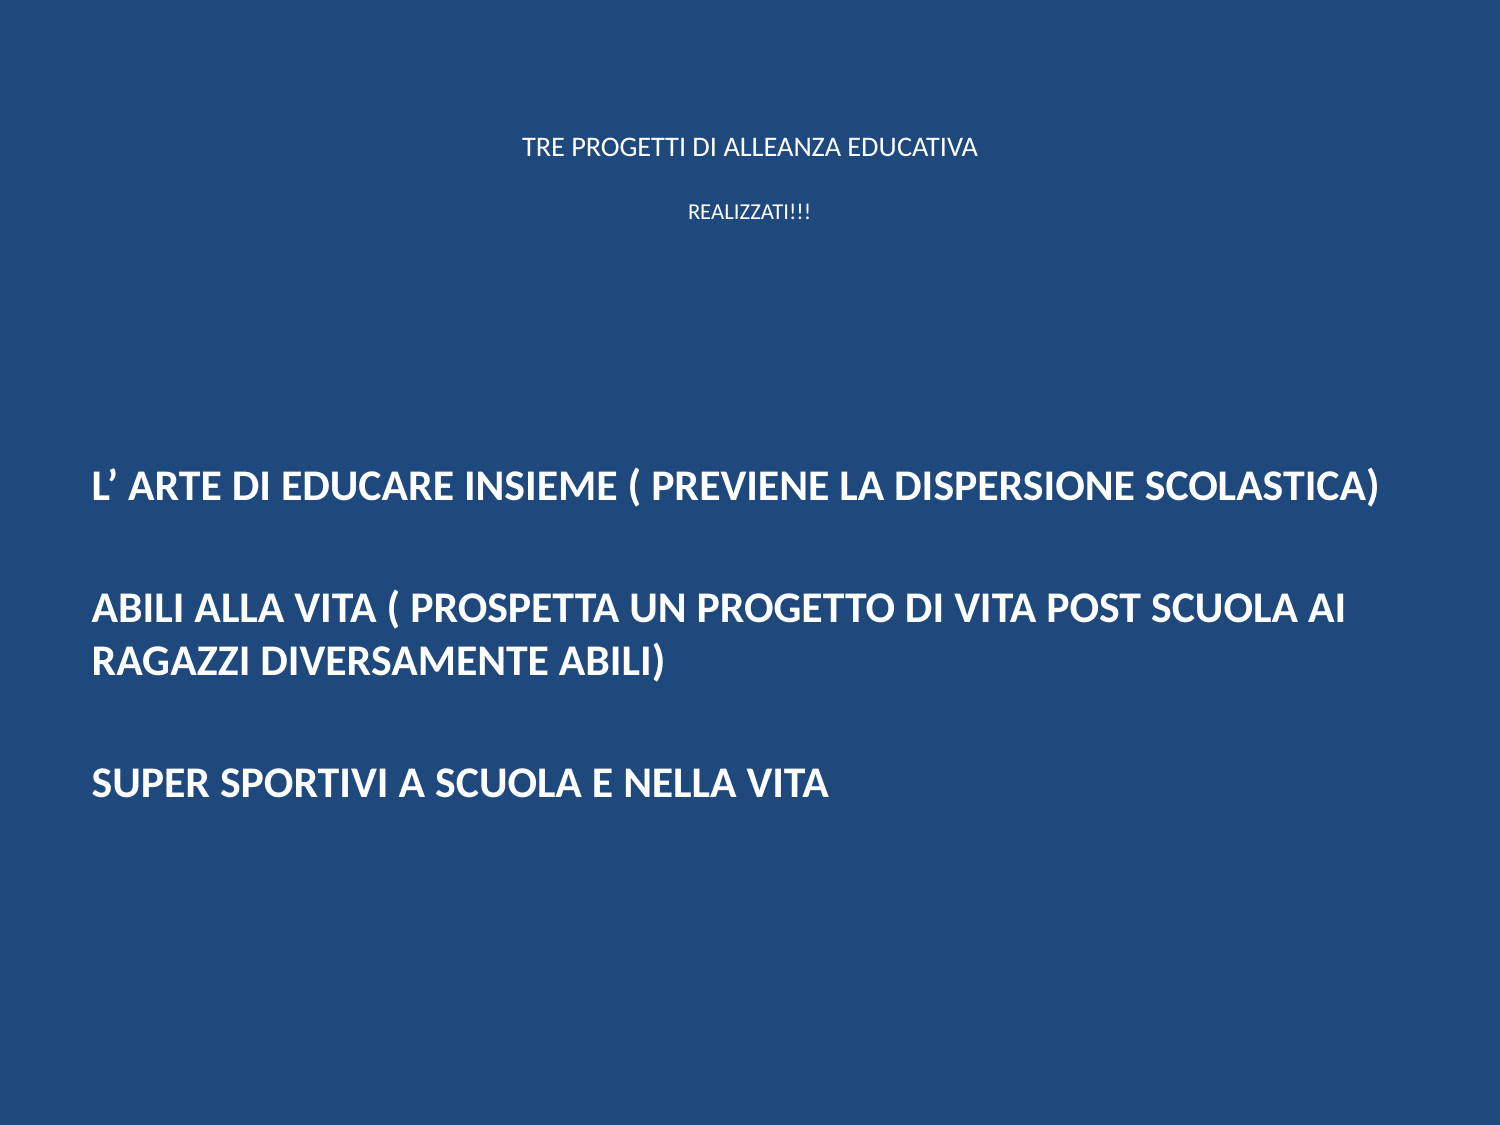

# TRE PROGETTI DI ALLEANZA EDUCATIVA REALIZZATI!!!
L’ ARTE DI EDUCARE INSIEME ( PREVIENE LA DISPERSIONE SCOLASTICA)
ABILI ALLA VITA ( PROSPETTA UN PROGETTO DI VITA POST SCUOLA AI RAGAZZI DIVERSAMENTE ABILI)
SUPER SPORTIVI A SCUOLA E NELLA VITA